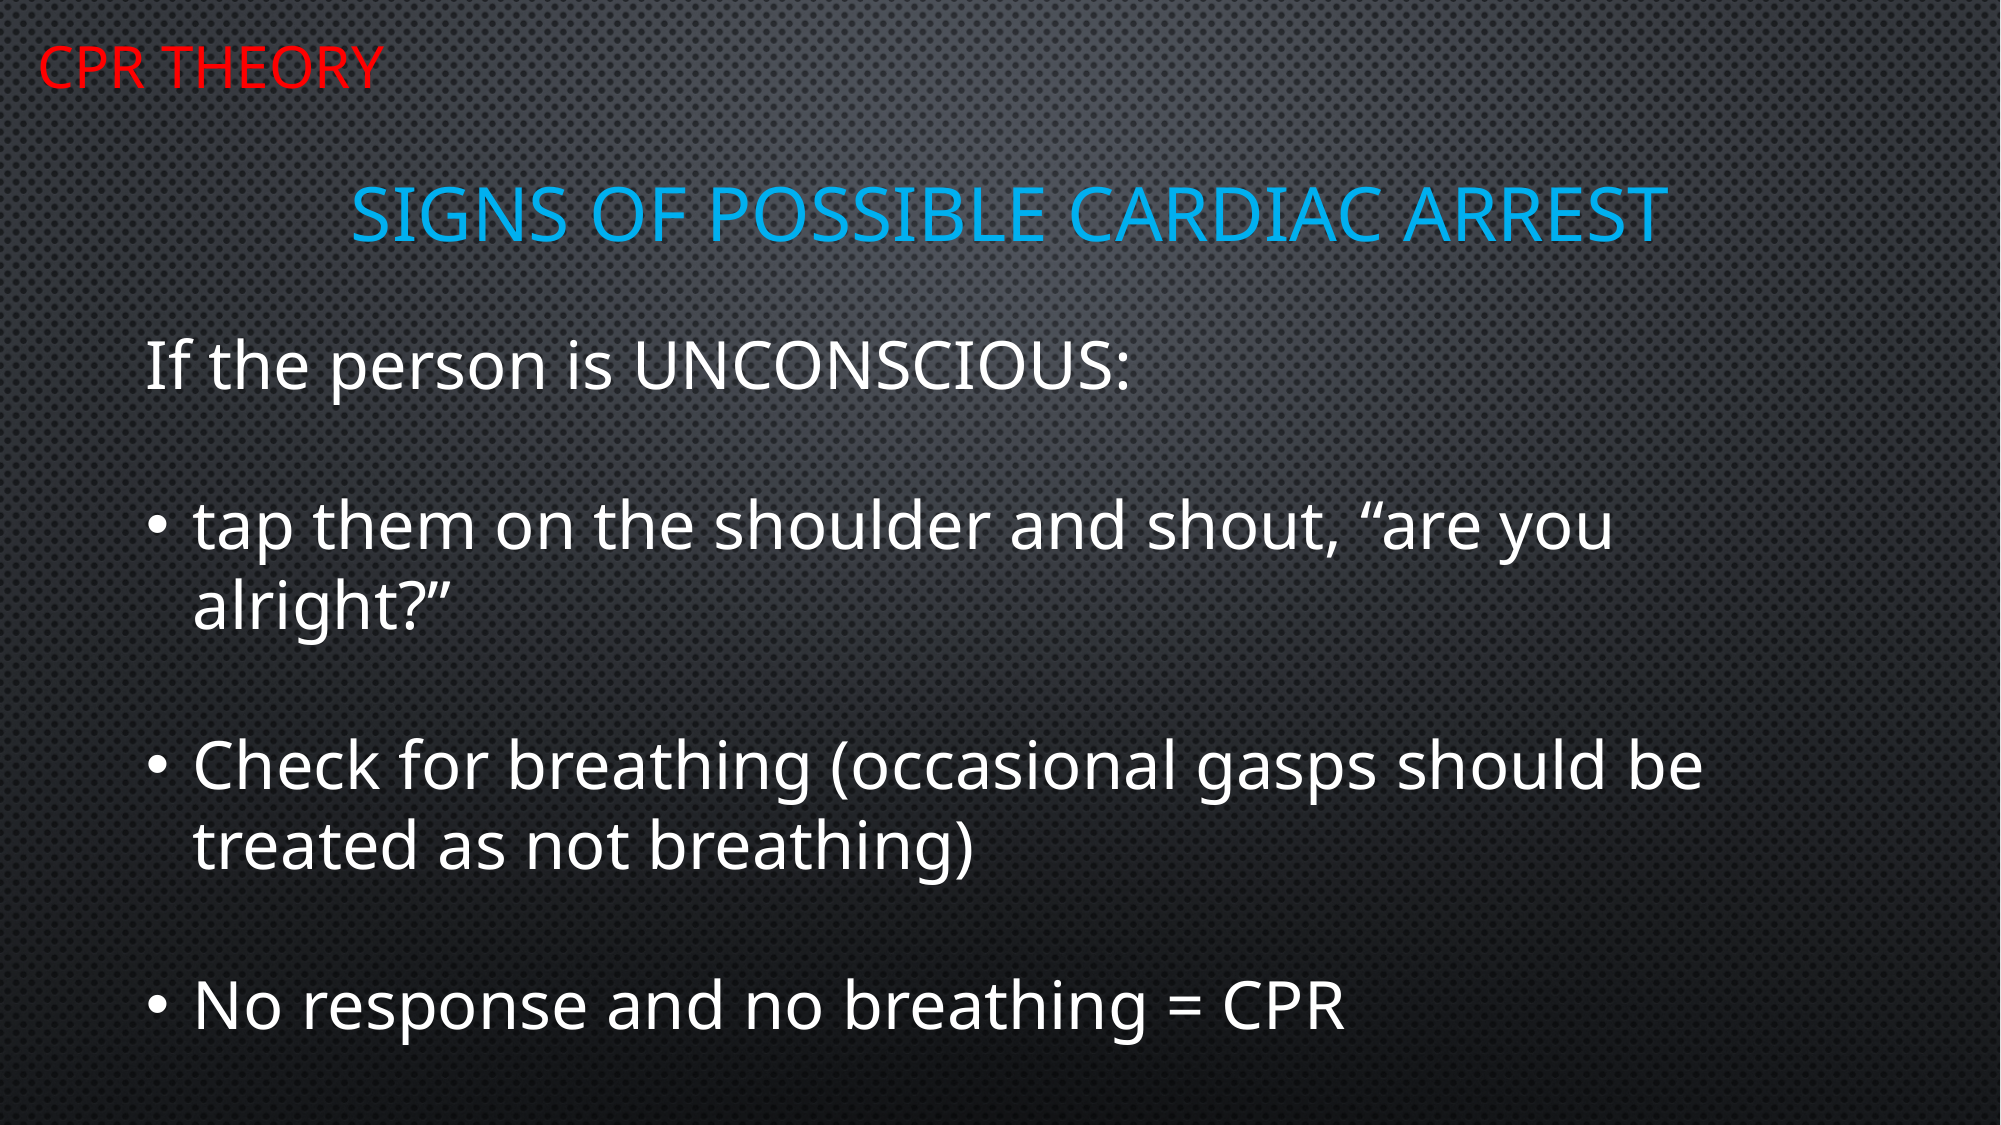

CPR Theory
SIGNS OF POSSIBLE CARDIAC ARREST
If the person is UNCONSCIOUS:
tap them on the shoulder and shout, “are you alright?”
Check for breathing (occasional gasps should be treated as not breathing)
No response and no breathing = CPR